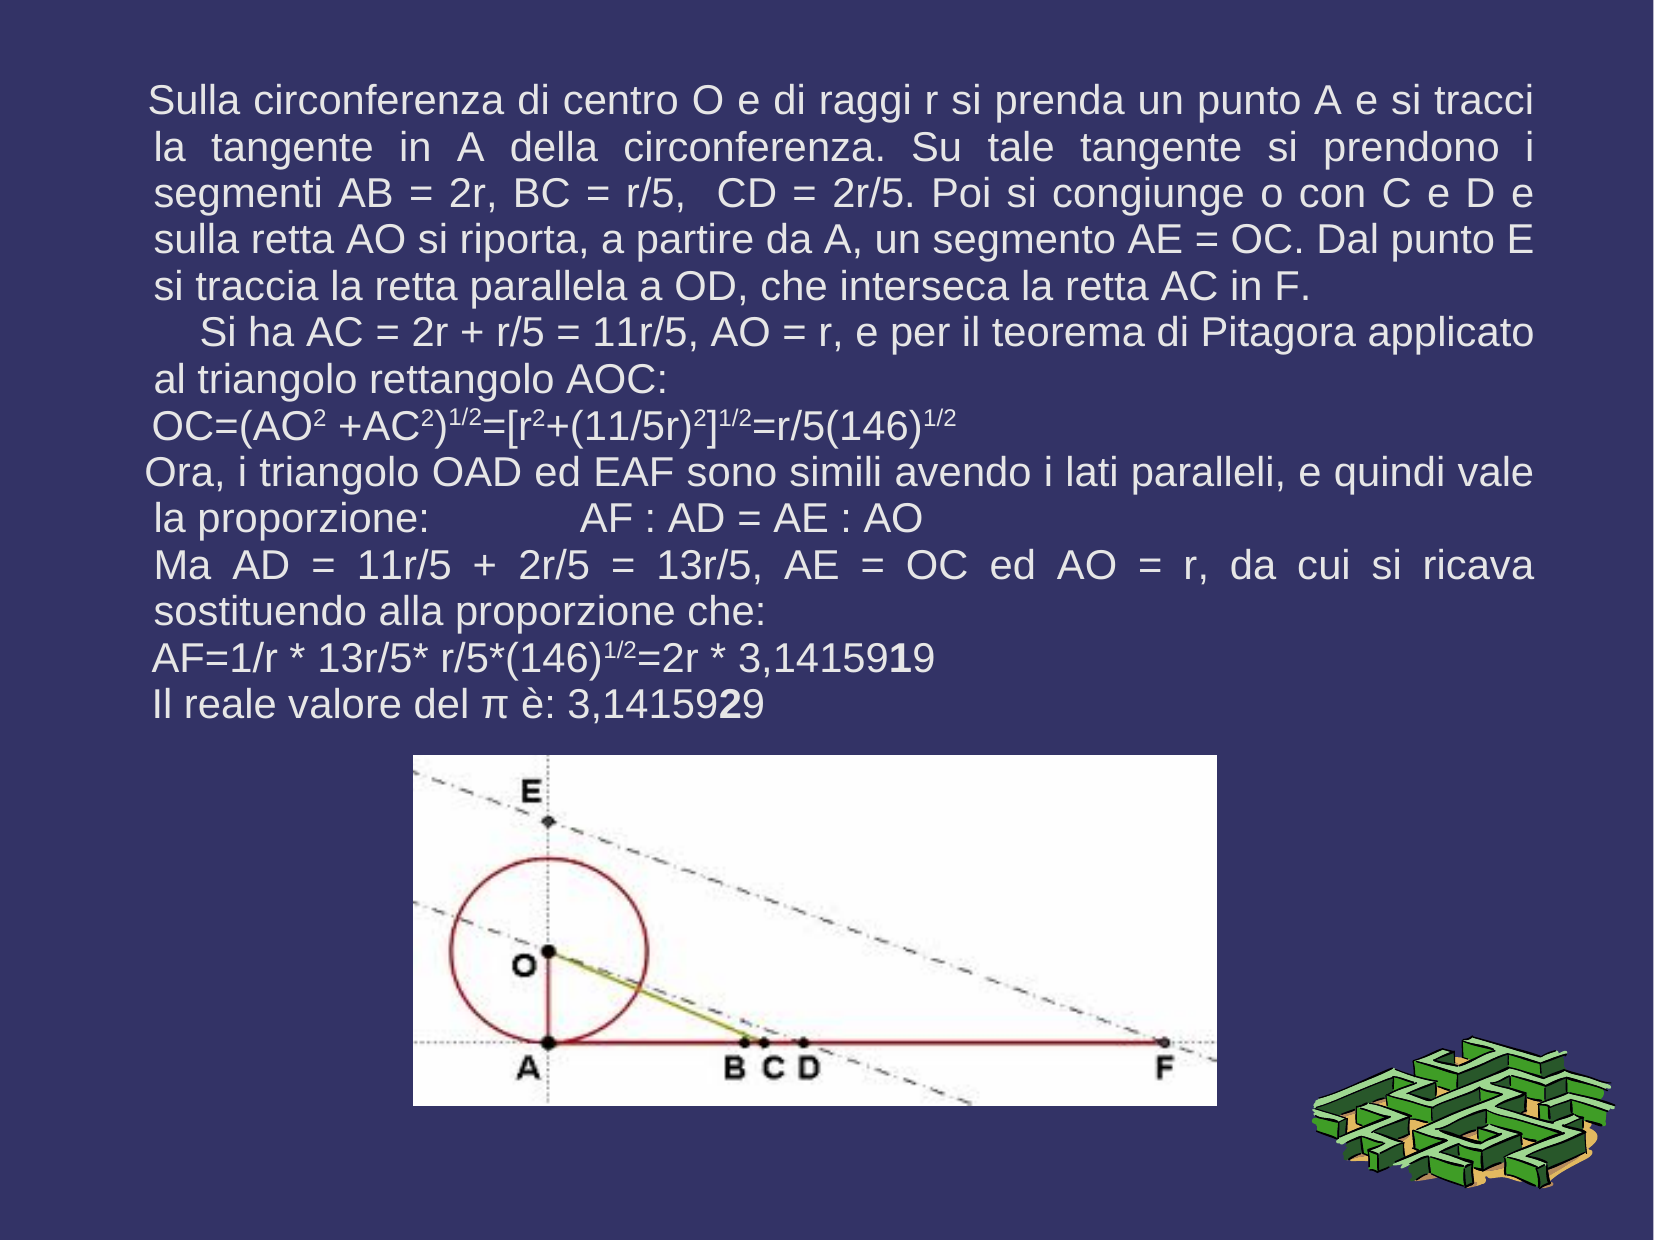

# Sulla circonferenza di centro O e di raggi r si prenda un punto A e si tracci la tangente in A della circonferenza. Su tale tangente si prendono i segmenti AB = 2r, BC = r/5, CD = 2r/5. Poi si congiunge o con C e D e sulla retta AO si riporta, a partire da A, un segmento AE = OC. Dal punto E si traccia la retta parallela a OD, che interseca la retta AC in F. Si ha AC = 2r + r/5 = 11r/5, AO = r, e per il teorema di Pitagora applicato al triangolo rettangolo AOC:
 OC=(AO2 +AC2)1/2=[r2+(11/5r)2]1/2=r/5(146)1/2
 Ora, i triangolo OAD ed EAF sono simili avendo i lati paralleli, e quindi vale la proporzione: AF : AD = AE : AO Ma AD = 11r/5 + 2r/5 = 13r/5, AE = OC ed AO = r, da cui si ricava sostituendo alla proporzione che:
 AF=1/r * 13r/5* r/5*(146)1/2=2r * 3,1415919
 Il reale valore del π è: 3,1415929